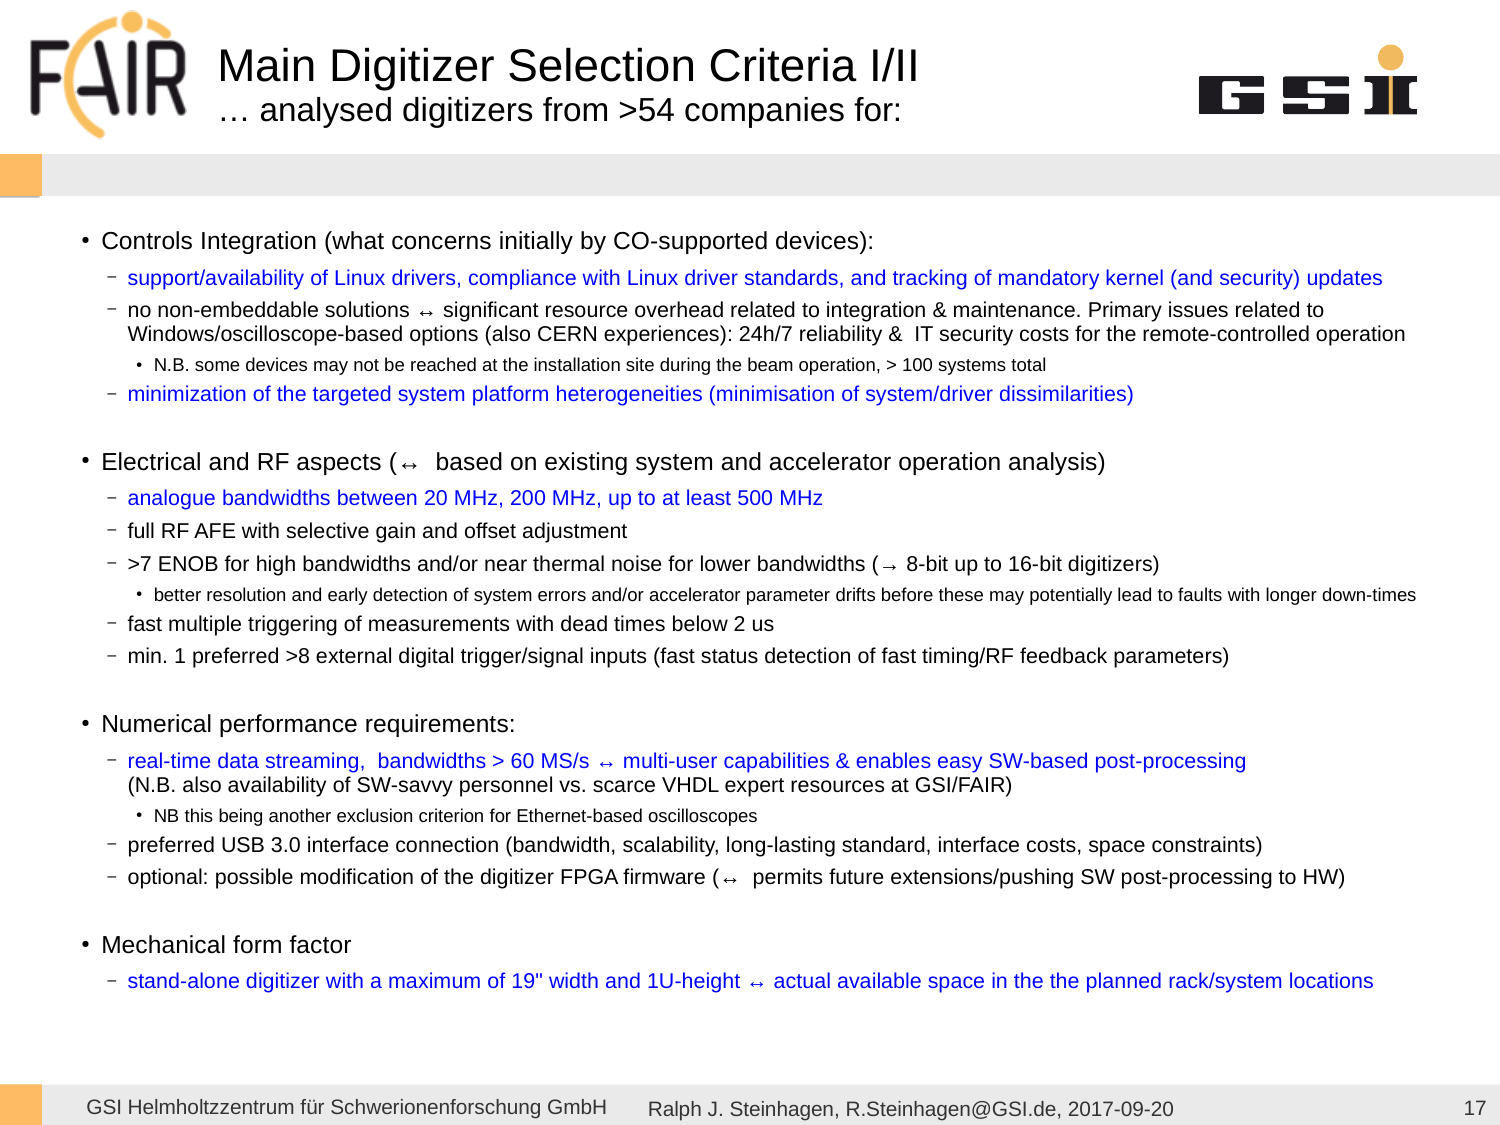

# Main Digitizer Selection Criteria I/II … analysed digitizers from >54 companies for:
Controls Integration (what concerns initially by CO-supported devices):
support/availability of Linux drivers, compliance with Linux driver standards, and tracking of mandatory kernel (and security) updates
no non-embeddable solutions ↔ significant resource overhead related to integration & maintenance. Primary issues related to Windows/oscilloscope-based options (also CERN experiences): 24h/7 reliability & IT security costs for the remote-controlled operation
N.B. some devices may not be reached at the installation site during the beam operation, > 100 systems total
minimization of the targeted system platform heterogeneities (minimisation of system/driver dissimilarities)
Electrical and RF aspects (↔ based on existing system and accelerator operation analysis)
analogue bandwidths between 20 MHz, 200 MHz, up to at least 500 MHz
full RF AFE with selective gain and offset adjustment
>7 ENOB for high bandwidths and/or near thermal noise for lower bandwidths (→ 8-bit up to 16-bit digitizers)
better resolution and early detection of system errors and/or accelerator parameter drifts before these may potentially lead to faults with longer down-times
fast multiple triggering of measurements with dead times below 2 us
min. 1 preferred >8 external digital trigger/signal inputs (fast status detection of fast timing/RF feedback parameters)
Numerical performance requirements:
real-time data streaming, bandwidths > 60 MS/s ↔ multi-user capabilities & enables easy SW-based post-processing (N.B. also availability of SW-savvy personnel vs. scarce VHDL expert resources at GSI/FAIR)
NB this being another exclusion criterion for Ethernet-based oscilloscopes
preferred USB 3.0 interface connection (bandwidth, scalability, long-lasting standard, interface costs, space constraints)
optional: possible modification of the digitizer FPGA firmware (↔ permits future extensions/pushing SW post-processing to HW)
Mechanical form factor
stand-alone digitizer with a maximum of 19" width and 1U-height ↔ actual available space in the the planned rack/system locations